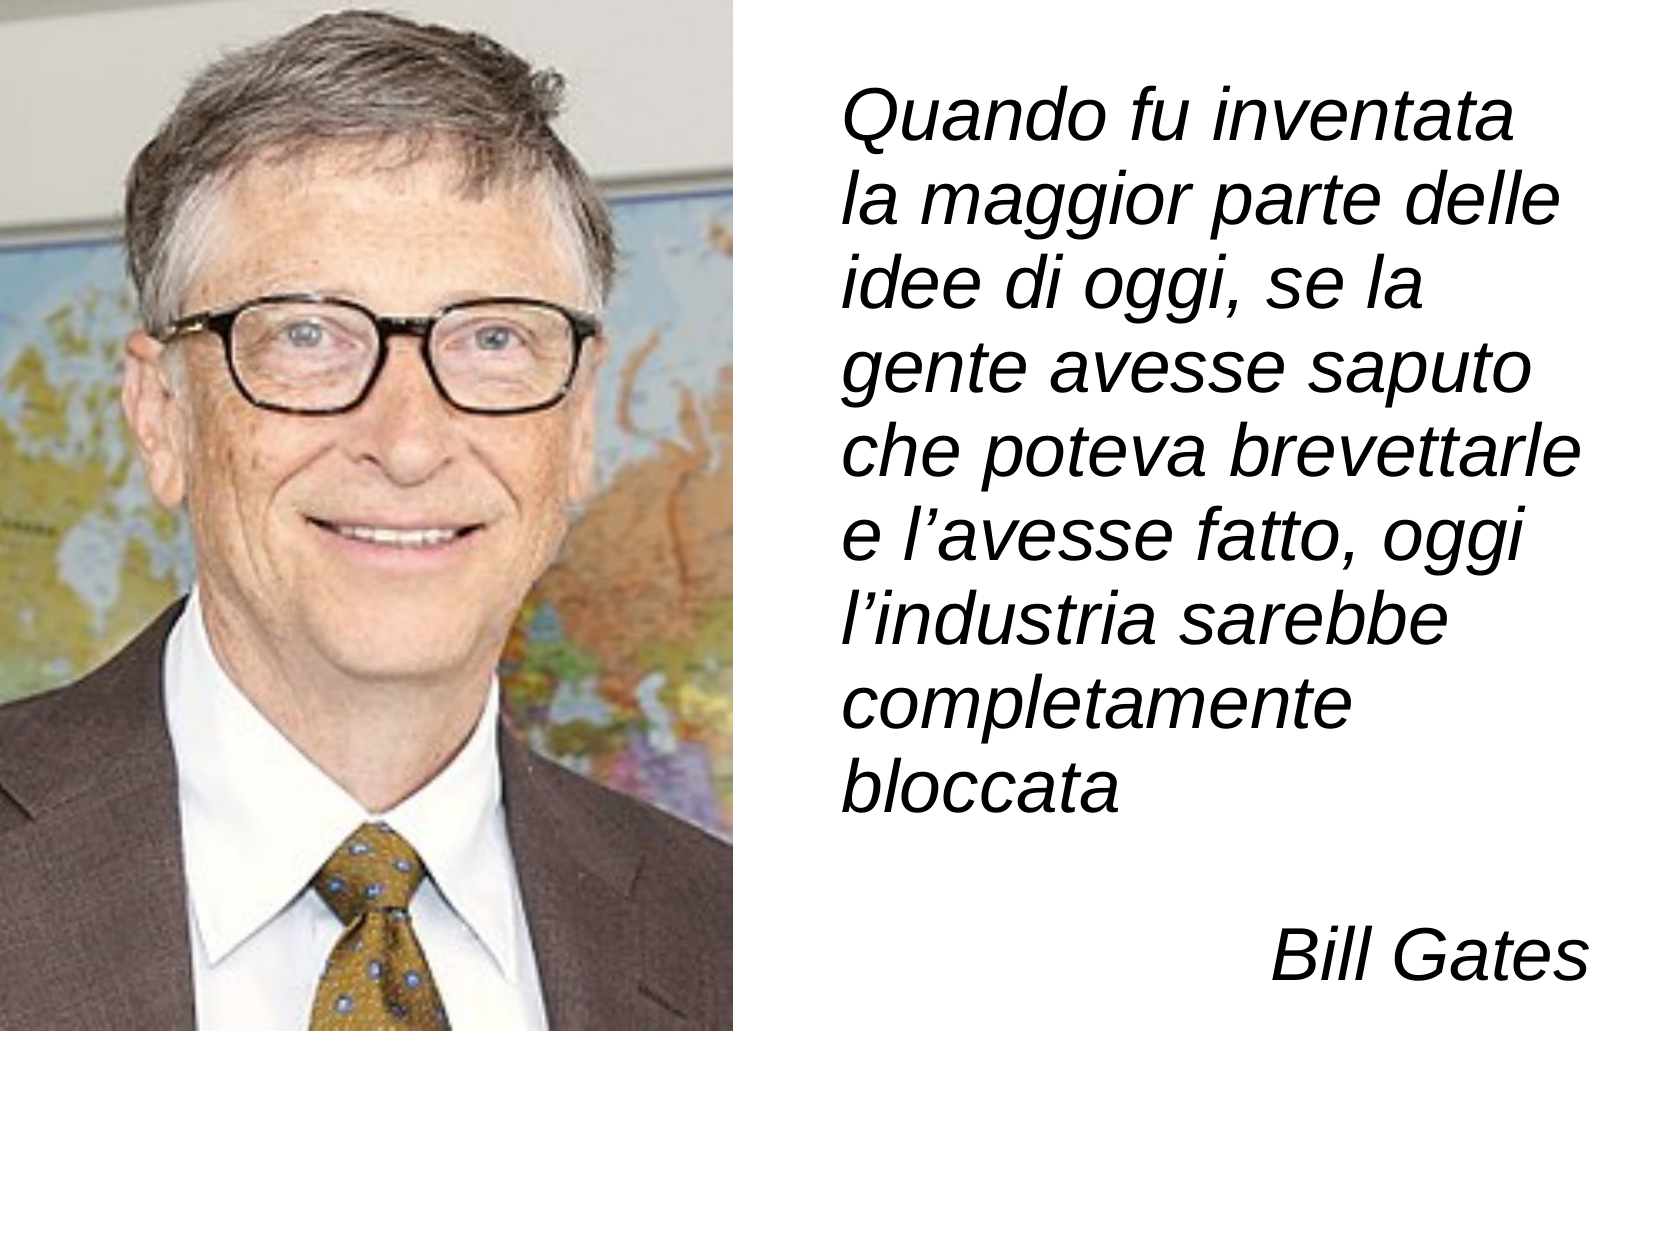

Quando fu inventata la maggior parte delle idee di oggi, se la gente avesse saputo che poteva brevettarle e l’avesse fatto, oggi l’industria sarebbe completamente bloccata
Bill Gates